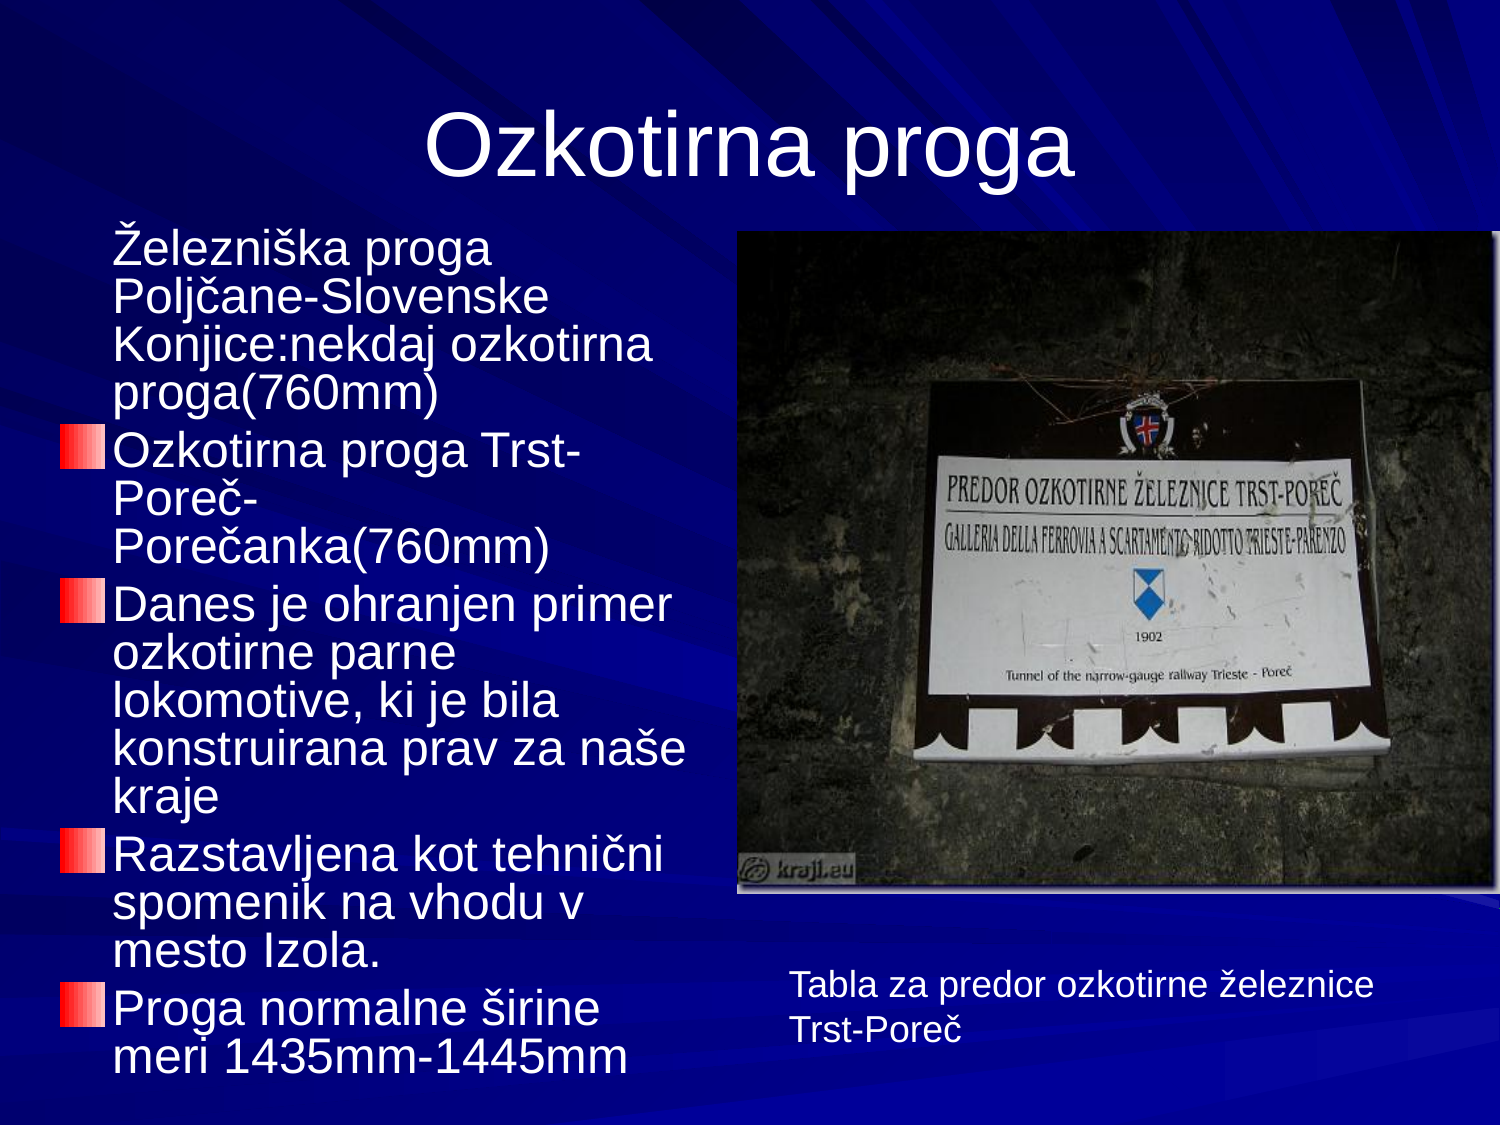

# Ozkotirna proga
 Železniška proga Poljčane-Slovenske Konjice:nekdaj ozkotirna proga(760mm)
Ozkotirna proga Trst-Poreč-Porečanka(760mm)
Danes je ohranjen primer ozkotirne parne lokomotive, ki je bila konstruirana prav za naše kraje
Razstavljena kot tehnični spomenik na vhodu v mesto Izola.
Proga normalne širine meri 1435mm-1445mm
Tabla za predor ozkotirne železnice Trst-Poreč